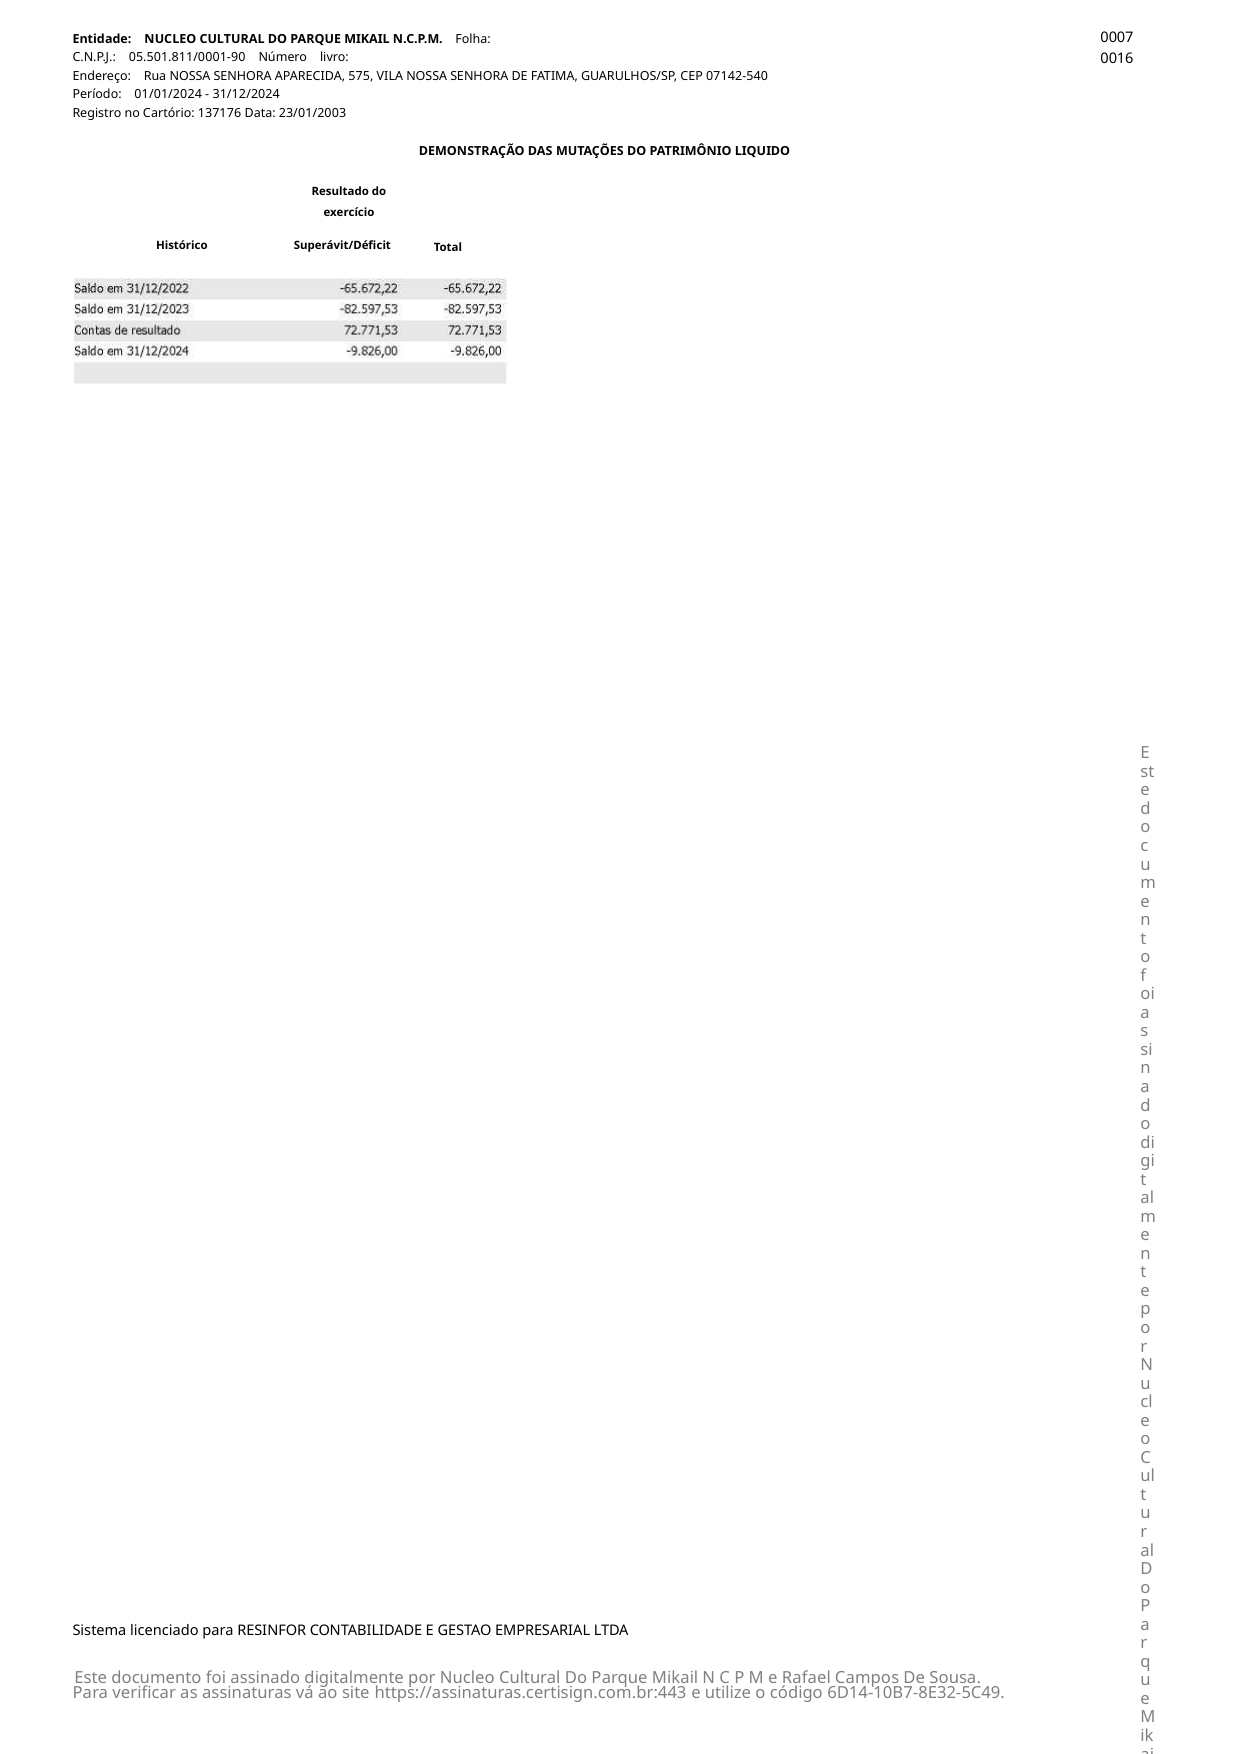

Entidade: NUCLEO CULTURAL DO PARQUE MIKAIL N.C.P.M. Folha:
C.N.P.J.: 05.501.811/0001-90 Número livro:
Endereço: Rua NOSSA SENHORA APARECIDA, 575, VILA NOSSA SENHORA DE FATIMA, GUARULHOS/SP, CEP 07142-540
Período: 01/01/2024 - 31/12/2024
Registro no Cartório: 137176 Data: 23/01/2003
0007
0016
DEMONSTRAÇÃO DAS MUTAÇÕES DO PATRIMÔNIO LIQUIDO
Resultado do exercício
Histórico
Superávit/Déficit
Total
Este documento foi assinado digitalmente por Nucleo Cultural Do Parque Mikail N C P M e Rafael Campos De Sousa. Para verificar as assinaturas vá ao site https://assinaturas.certisign.com.br:443 e utilize o código 6D14-10B7-8E32-5C49.
Sistema licenciado para RESINFOR CONTABILIDADE E GESTAO EMPRESARIAL LTDA
Este documento foi assinado digitalmente por Nucleo Cultural Do Parque Mikail N C P M e Rafael Campos De Sousa.
Para verificar as assinaturas vá ao site https://assinaturas.certisign.com.br:443 e utilize o código 6D14-10B7-8E32-5C49.